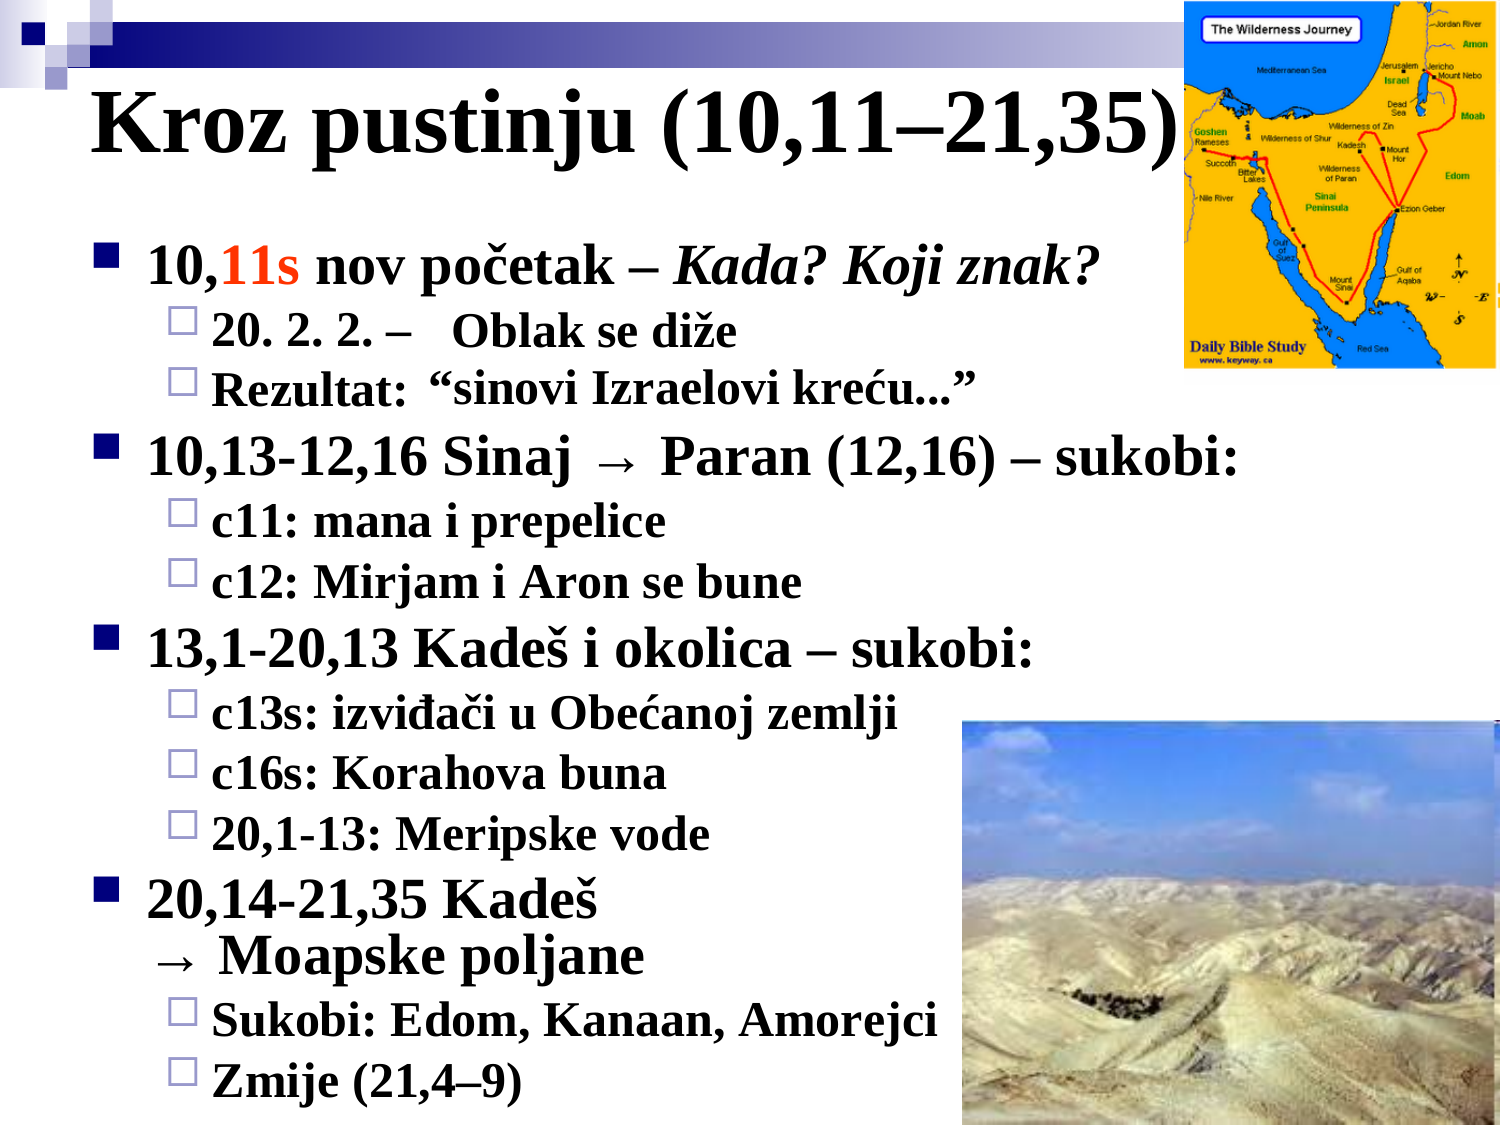

# Kroz pustinju (10,11–21,35)
10,11s nov početak – Kada? Koji znak?
20. 2. 2. –
Rezultat:
10,13-12,16 Sinaj → Paran (12,16) – sukobi:
c11: mana i prepelice
c12: Mirjam i Aron se bune
13,1-20,13 Kadeš i okolica – sukobi:
c13s: izviđači u Obećanoj zemlji
c16s: Korahova buna
20,1-13: Meripske vode
20,14-21,35 Kadeš
→ Moapske poljane
Sukobi: Edom, Kanaan, Amorejci
Zmije (21,4–9)
Oblak se diže
“sinovi Izraelovi kreću...”